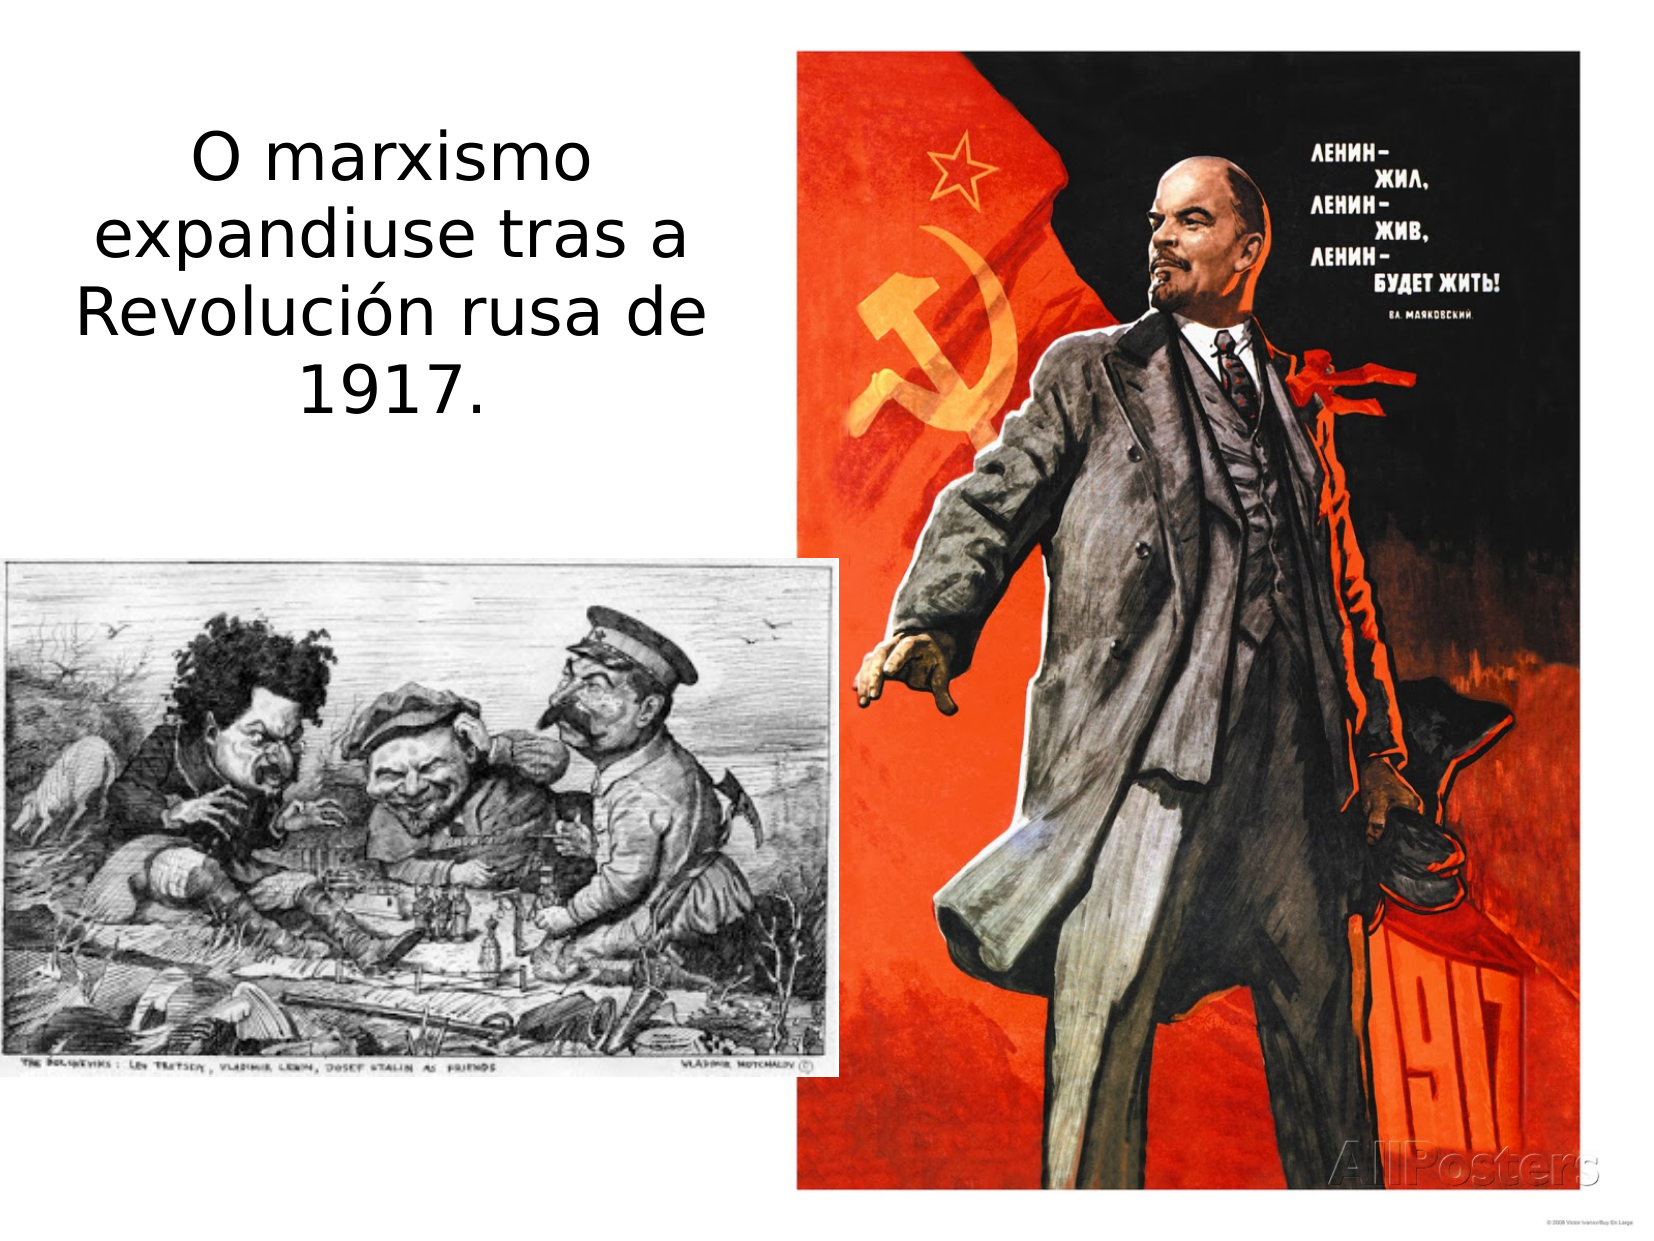

# O marxismo expandiuse tras a Revolución rusa de 1917.